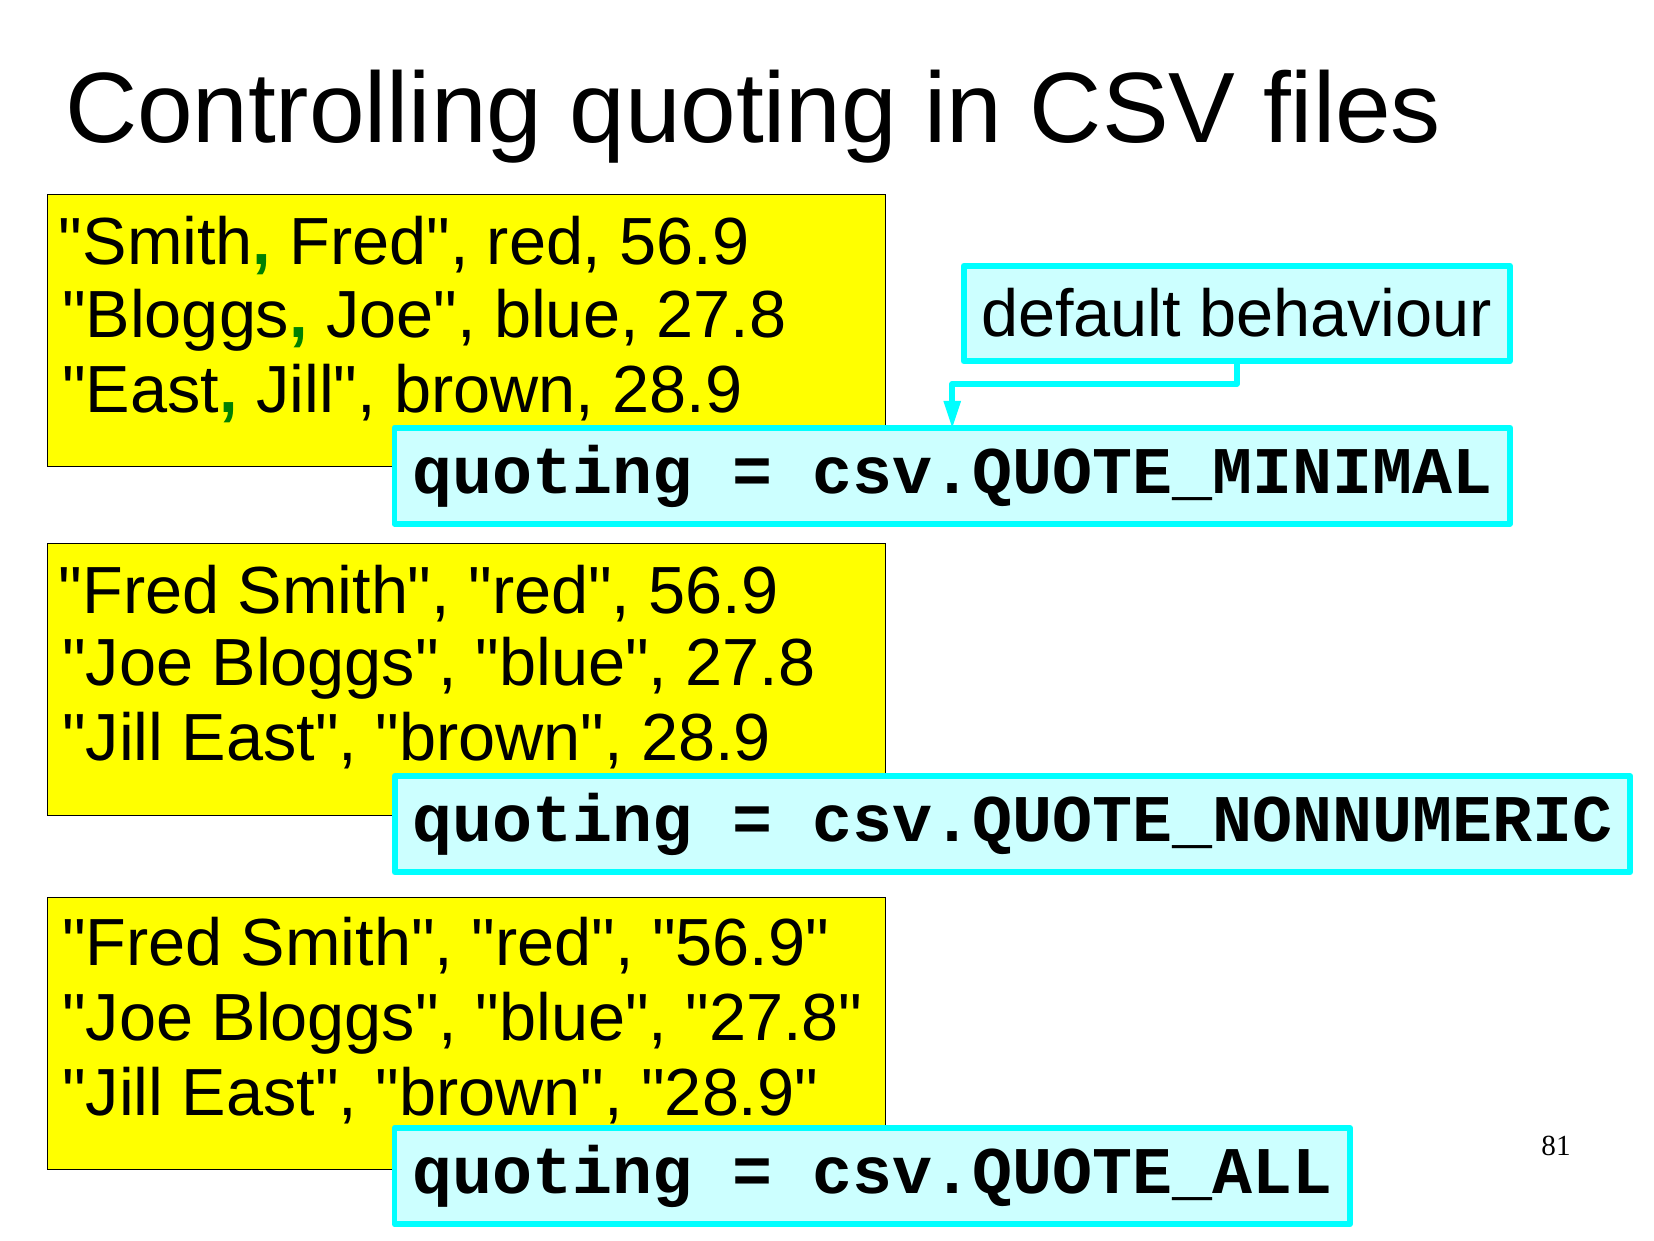

Controlling quoting in CSV files
"Bloggs, Joe", blue, 27.8
"East, Jill", brown, 28.9
"
Smith, Fred
"
, red, 56.9
default behaviour
quoting = csv.QUOTE_MINIMAL
"Joe Bloggs", "blue", 27.8
"Jill East", "brown", 28.9
"
Fred Smith
"
, "red", 56.9
quoting = csv.QUOTE_NONNUMERIC
"Fred Smith", "red", "56.9"
"Joe Bloggs", "blue", "27.8"
"Jill East", "brown", "28.9"
quoting = csv.QUOTE_ALL
81